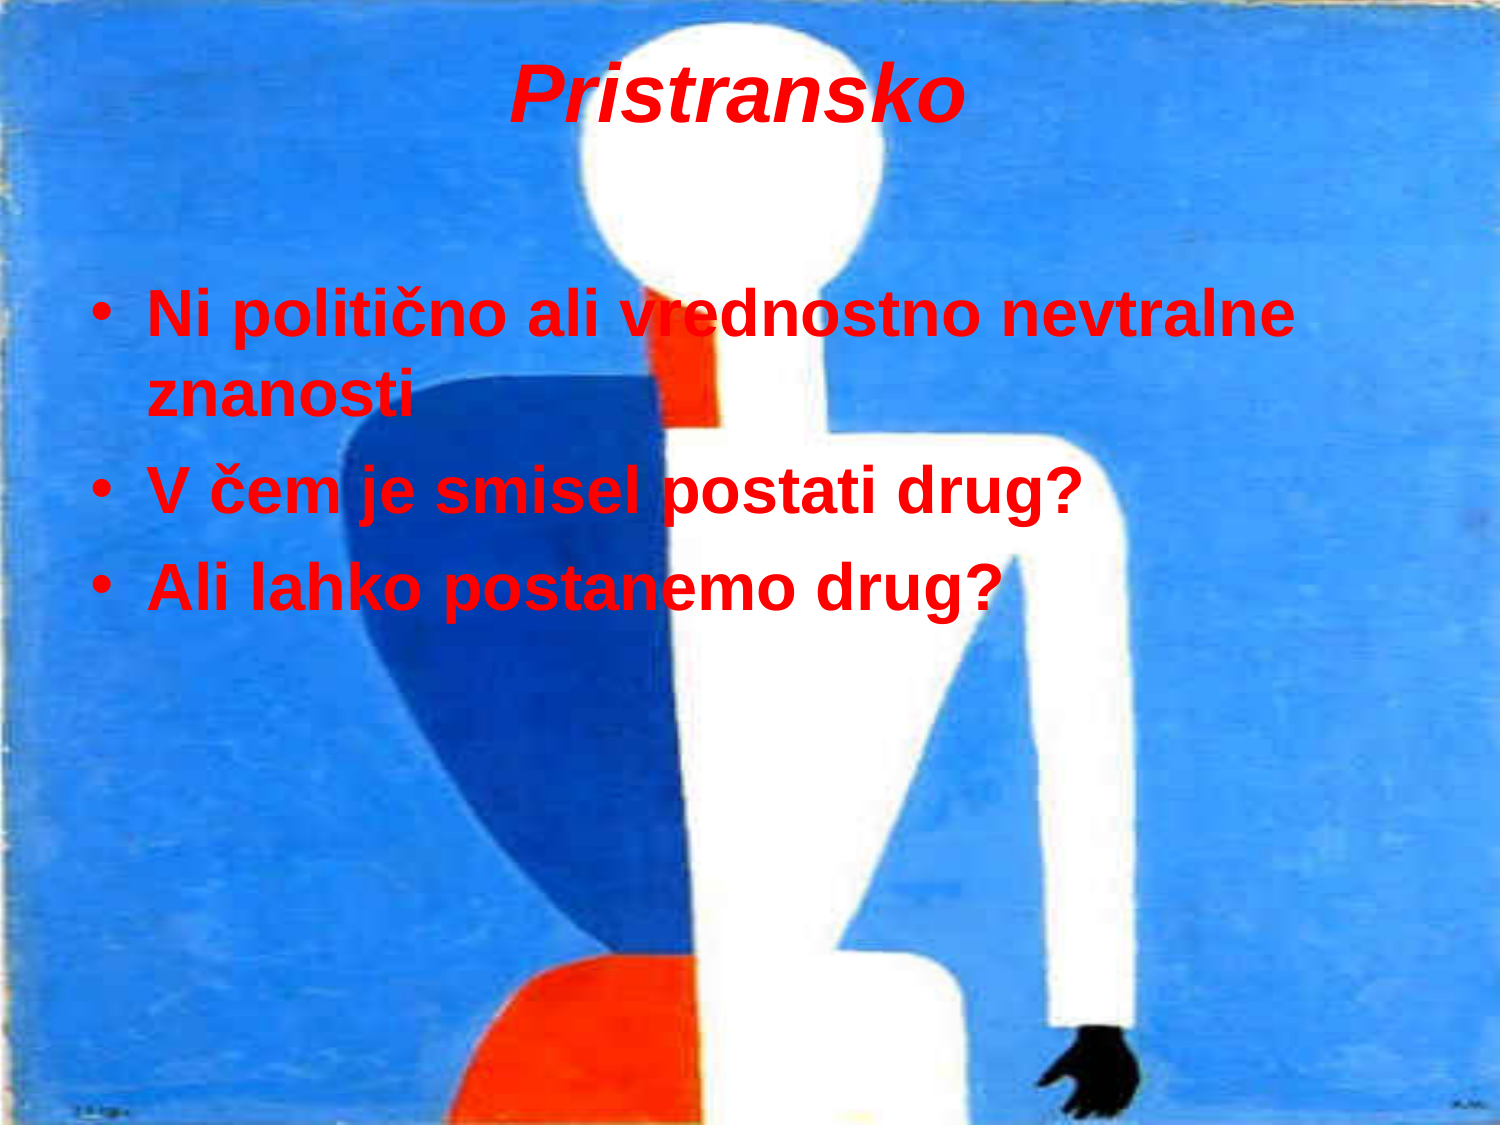

# Pristransko
Ni politično ali vrednostno nevtralne znanosti
V čem je smisel postati drug?
Ali lahko postanemo drug?